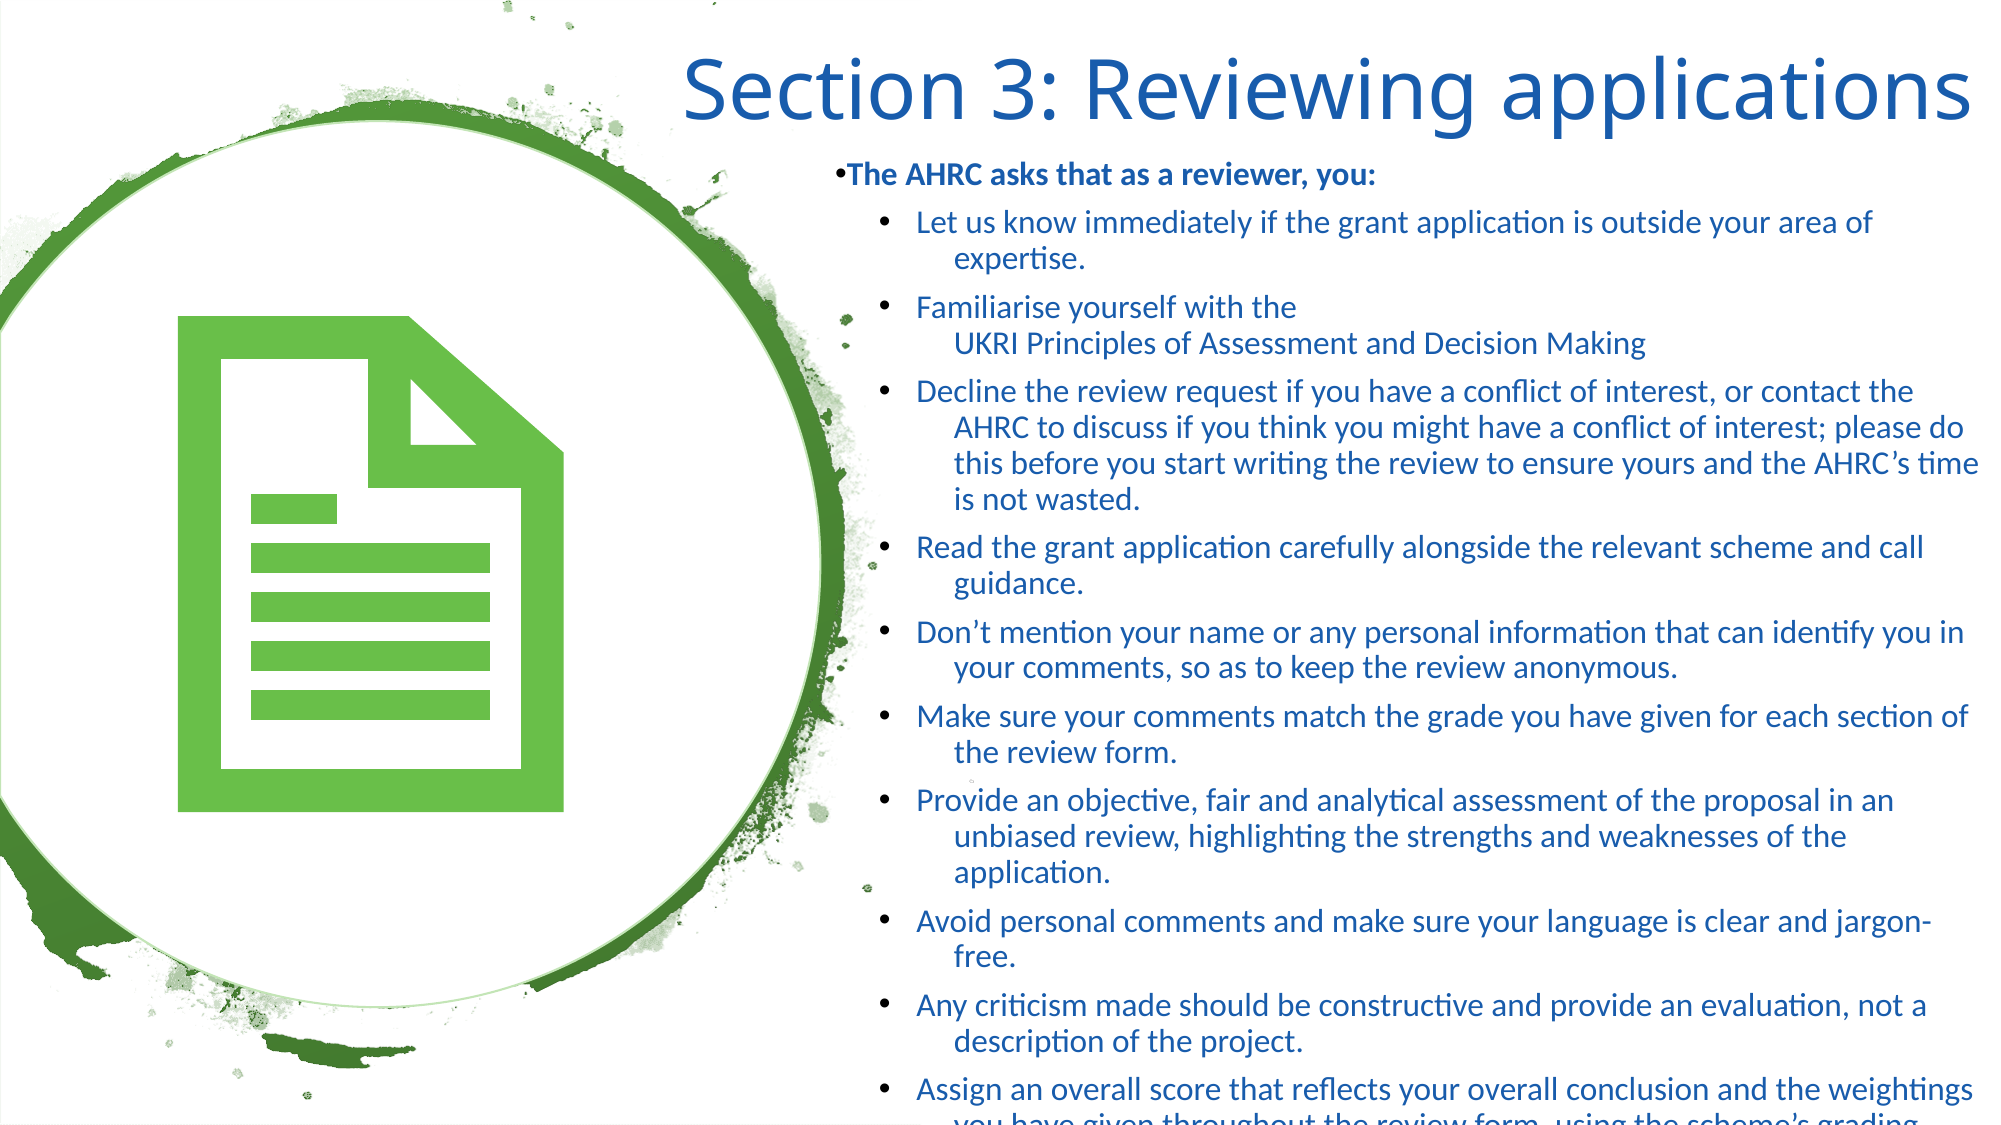

Section 3: Reviewing applications
The AHRC asks that as a reviewer, you:
Let us know immediately if the grant application is outside your area of expertise.
Familiarise yourself with the UKRI Principles of Assessment and Decision Making
Decline the review request if you have a conflict of interest, or contact the AHRC to discuss if you think you might have a conflict of interest; please do this before you start writing the review to ensure yours and the AHRC’s time is not wasted.
Read the grant application carefully alongside the relevant scheme and call guidance.
Don’t mention your name or any personal information that can identify you in your comments, so as to keep the review anonymous.
Make sure your comments match the grade you have given for each section of the review form.
Provide an objective, fair and analytical assessment of the proposal in an unbiased review, highlighting the strengths and weaknesses of the application.
Avoid personal comments and make sure your language is clear and jargon-free.
Any criticism made should be constructive and provide an evaluation, not a description of the project.
Assign an overall score that reflects your overall conclusion and the weightings you have given throughout the review form, using the scheme’s grading scale.
Make a clear case whether the application should be funded or not.
Make sure that a non-expert can make a final grading decision based on your review.